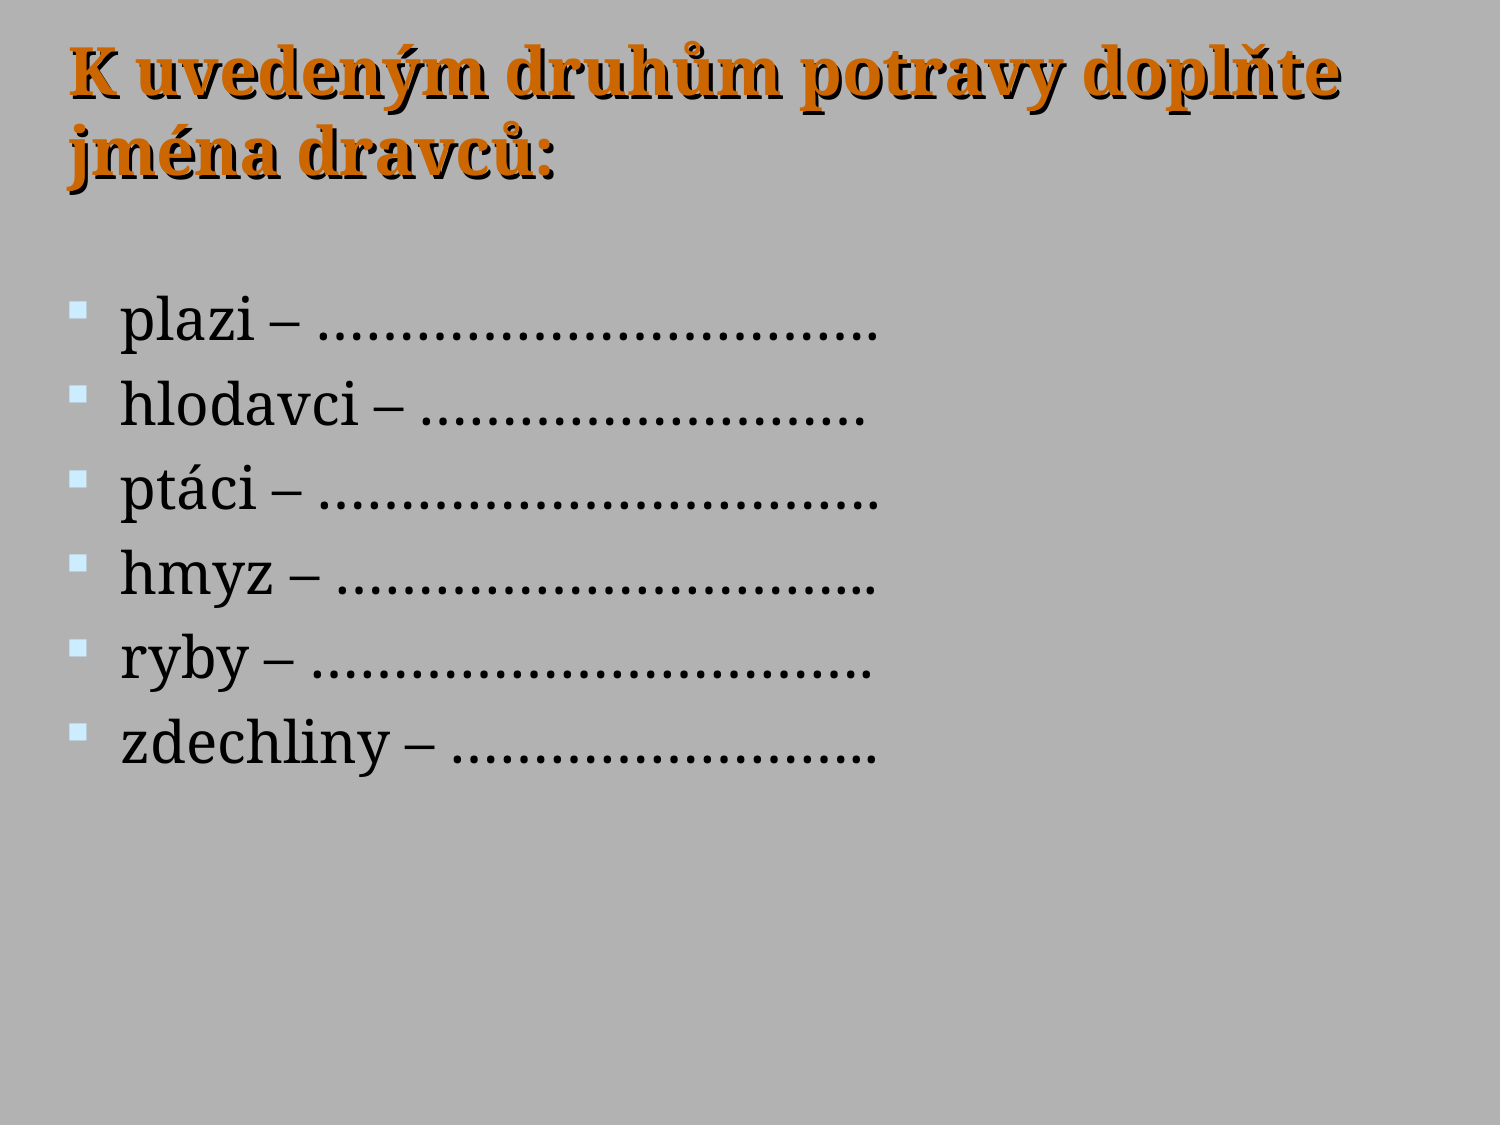

# K uvedeným druhům potravy doplňte jména dravců:
plazi – …………………………….
hlodavci – ………………………
ptáci – …………………………….
hmyz – …………………………...
ryby – …………………………….
zdechliny – ……………………..